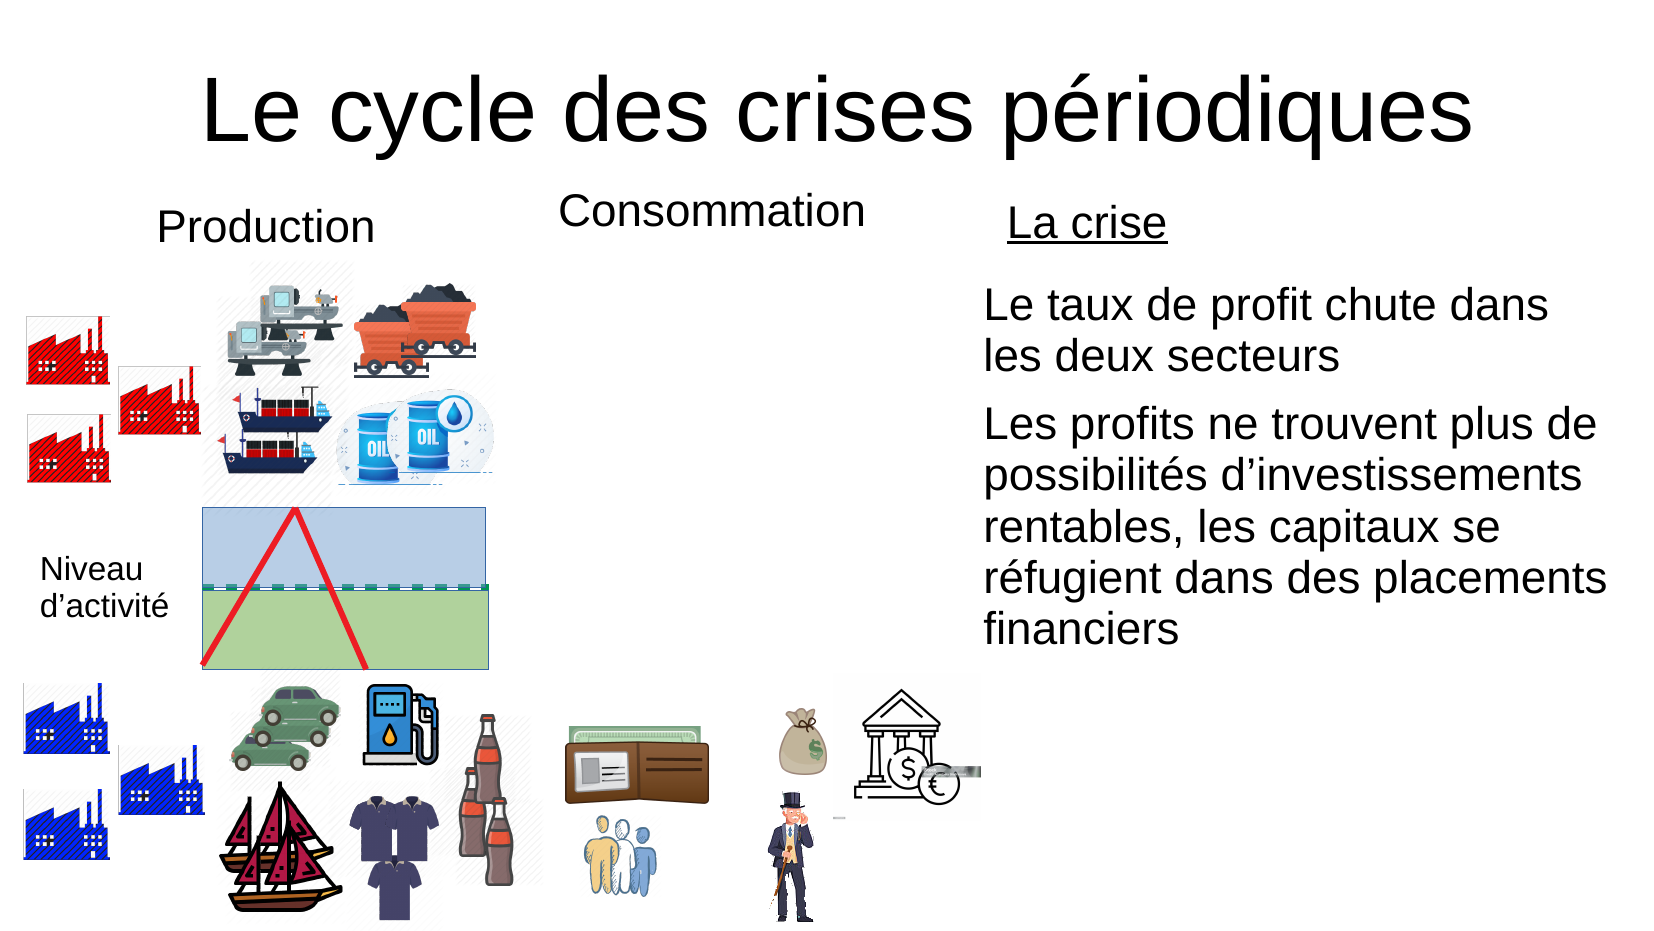

# Le cycle des crises périodiques
Consommation
La crise
Production
Le taux de profit chute dans les deux secteurs
Les profits ne trouvent plus de possibilités d’investissements rentables, les capitaux se réfugient dans des placements financiers
Niveau d’activité